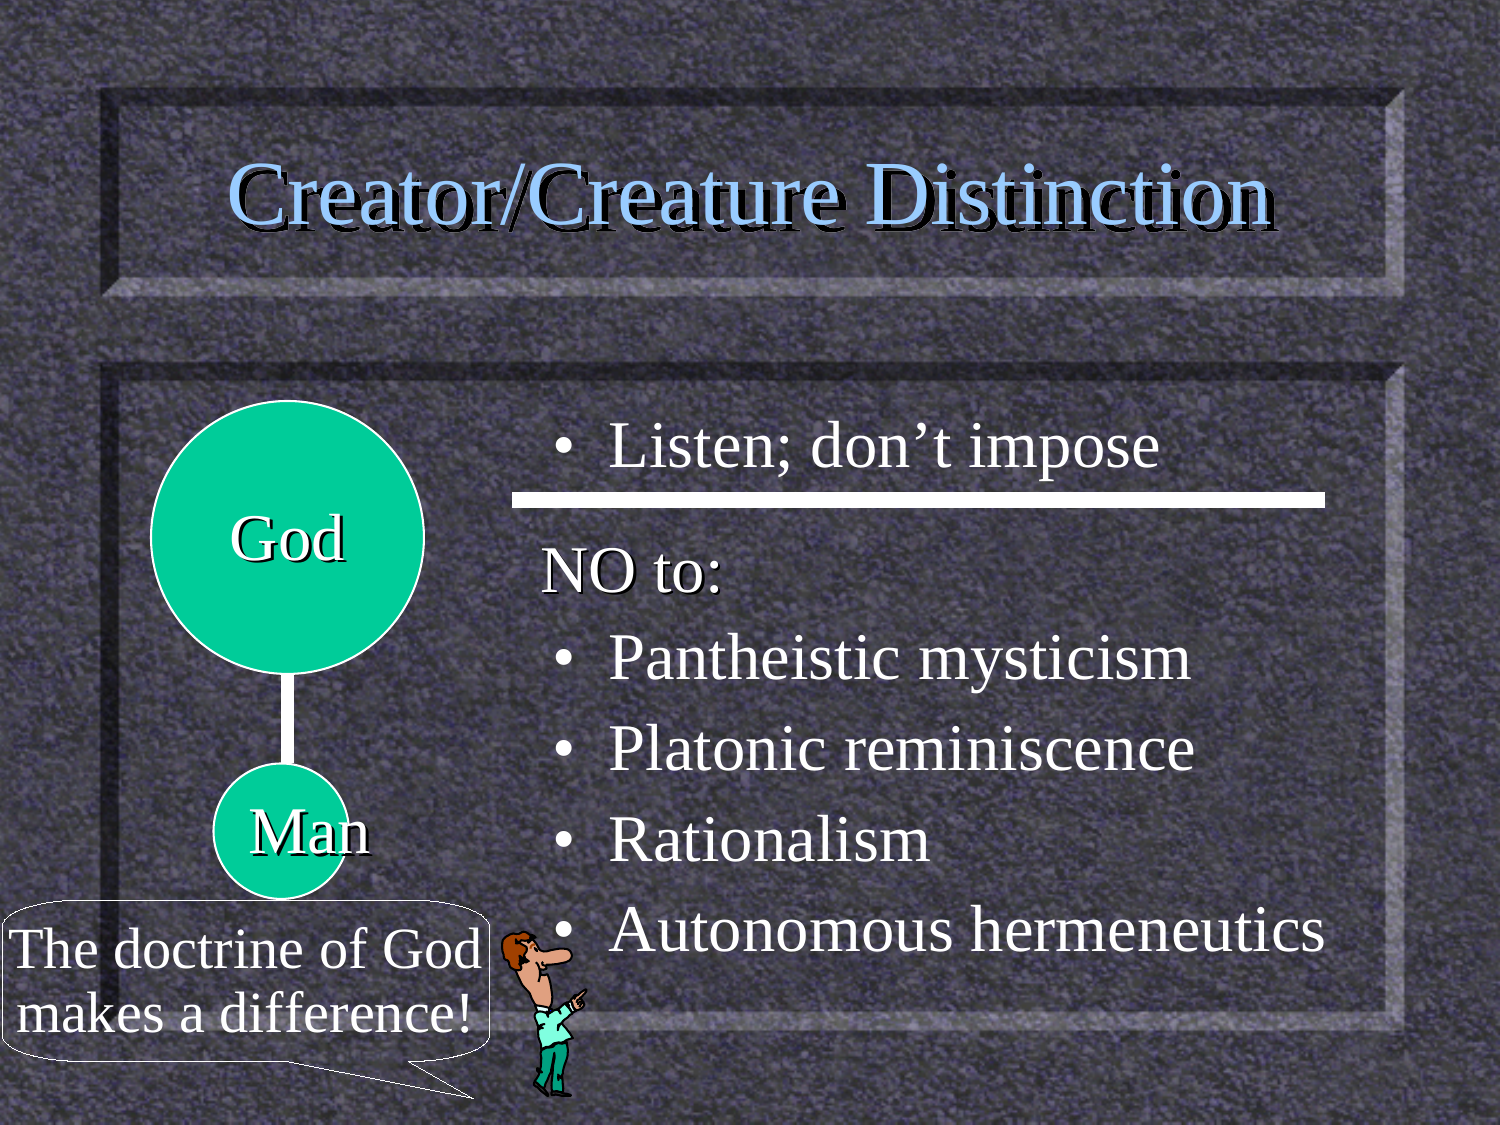

# Creator/Creature Distinction
Listen; don’t impose
God
NO to:
Pantheistic mysticism
Platonic reminiscence
Rationalism
Autonomous hermeneutics
Man
The doctrine of God
makes a difference!